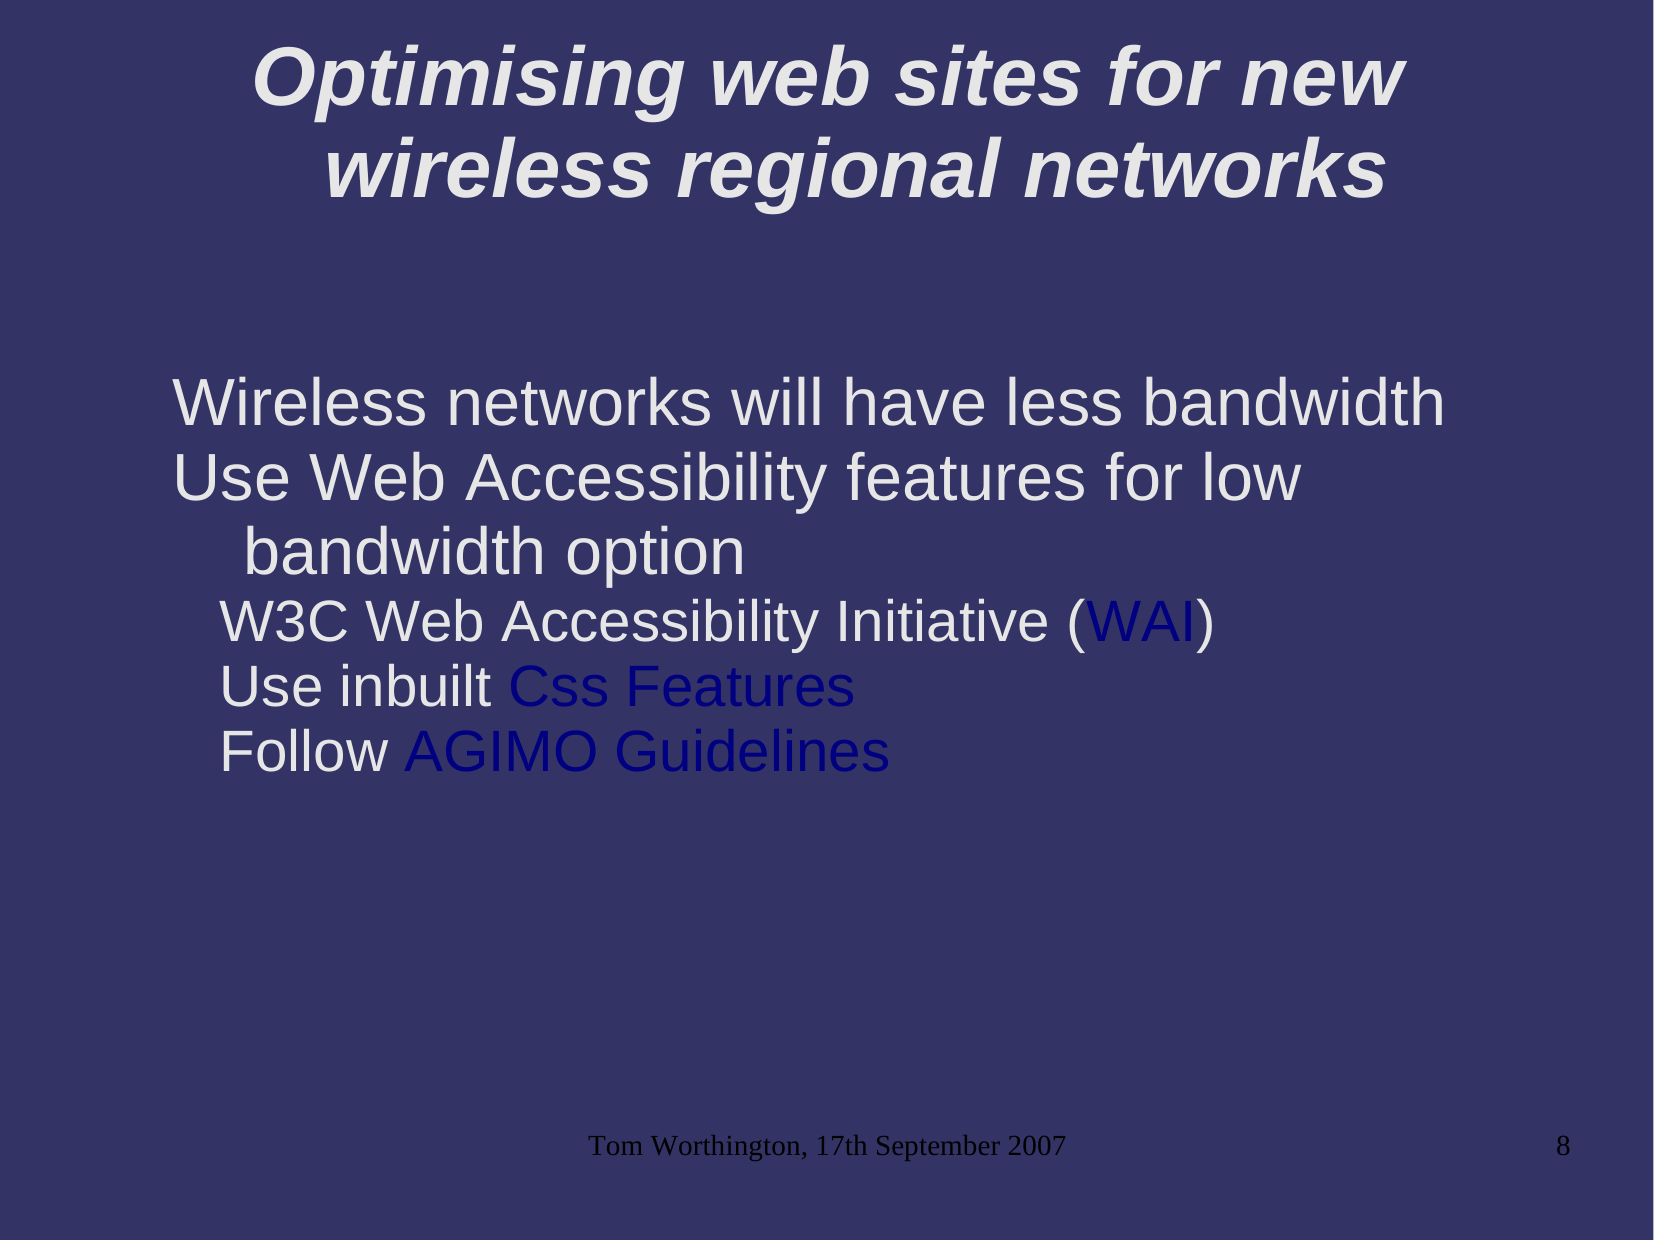

# Optimising web sites for new wireless regional networks
Wireless networks will have less bandwidth
Use Web Accessibility features for low bandwidth option
W3C Web Accessibility Initiative (WAI)
Use inbuilt Css Features
Follow AGIMO Guidelines
Tom Worthington, 17th September 2007
8